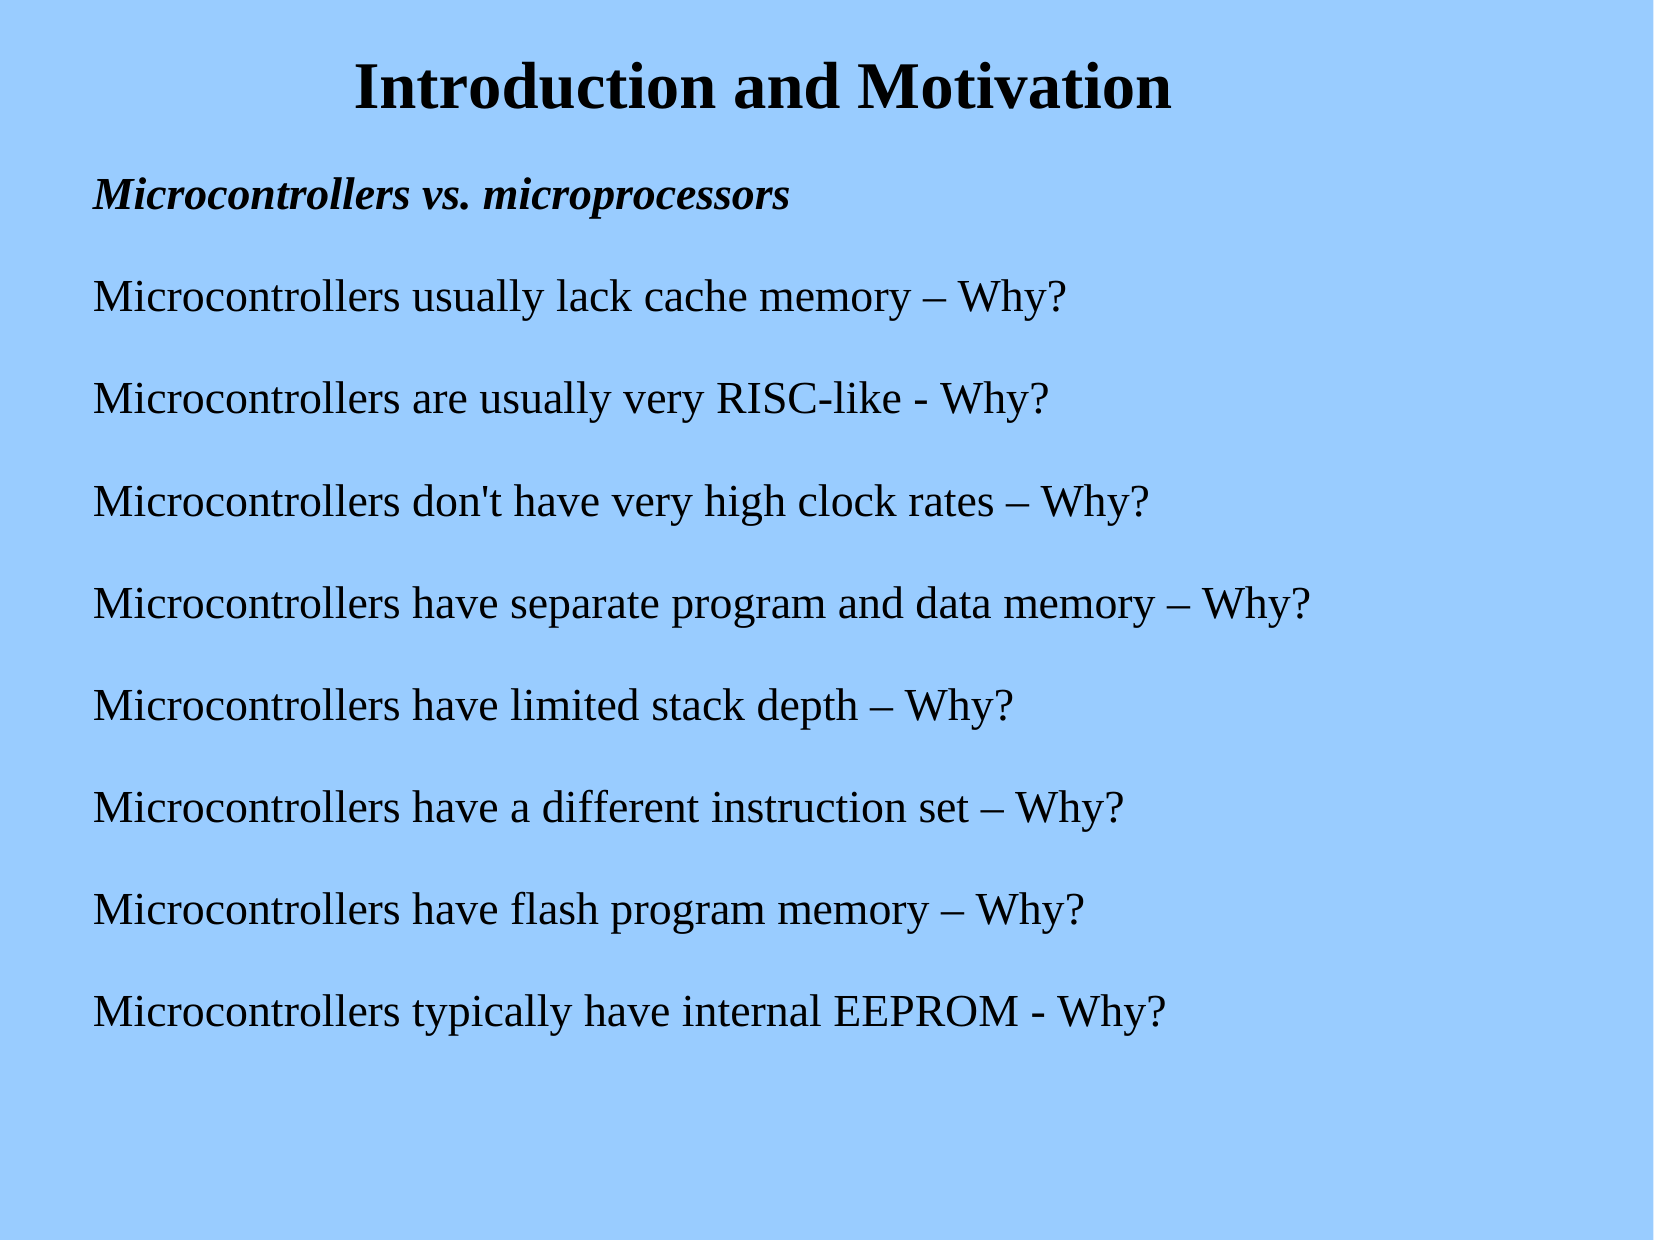

Introduction and Motivation
Microcontrollers vs. microprocessors
Microcontrollers usually lack cache memory – Why?
Microcontrollers are usually very RISC-like - Why?
Microcontrollers don't have very high clock rates – Why?
Microcontrollers have separate program and data memory – Why?
Microcontrollers have limited stack depth – Why?
Microcontrollers have a different instruction set – Why?
Microcontrollers have flash program memory – Why?
Microcontrollers typically have internal EEPROM - Why?